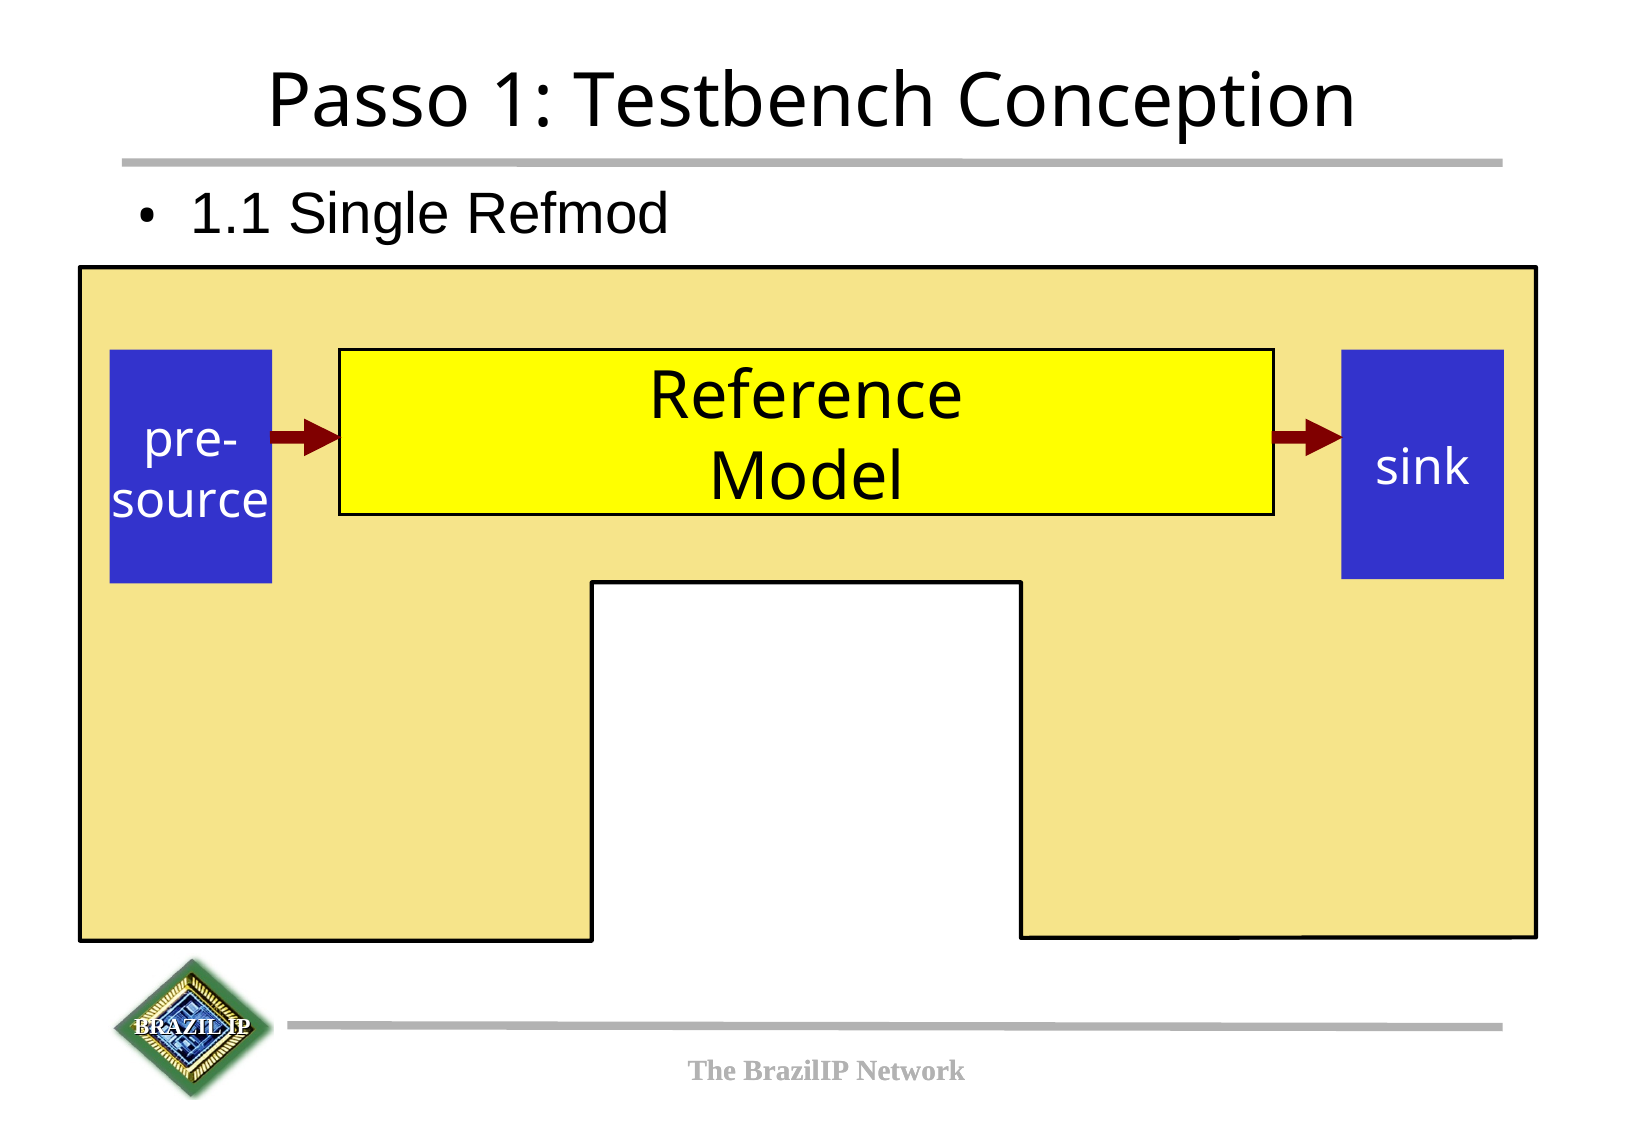

# Passo 1: Testbench Conception
1.1 Single Refmod
pre-
source
Reference
Model
sink